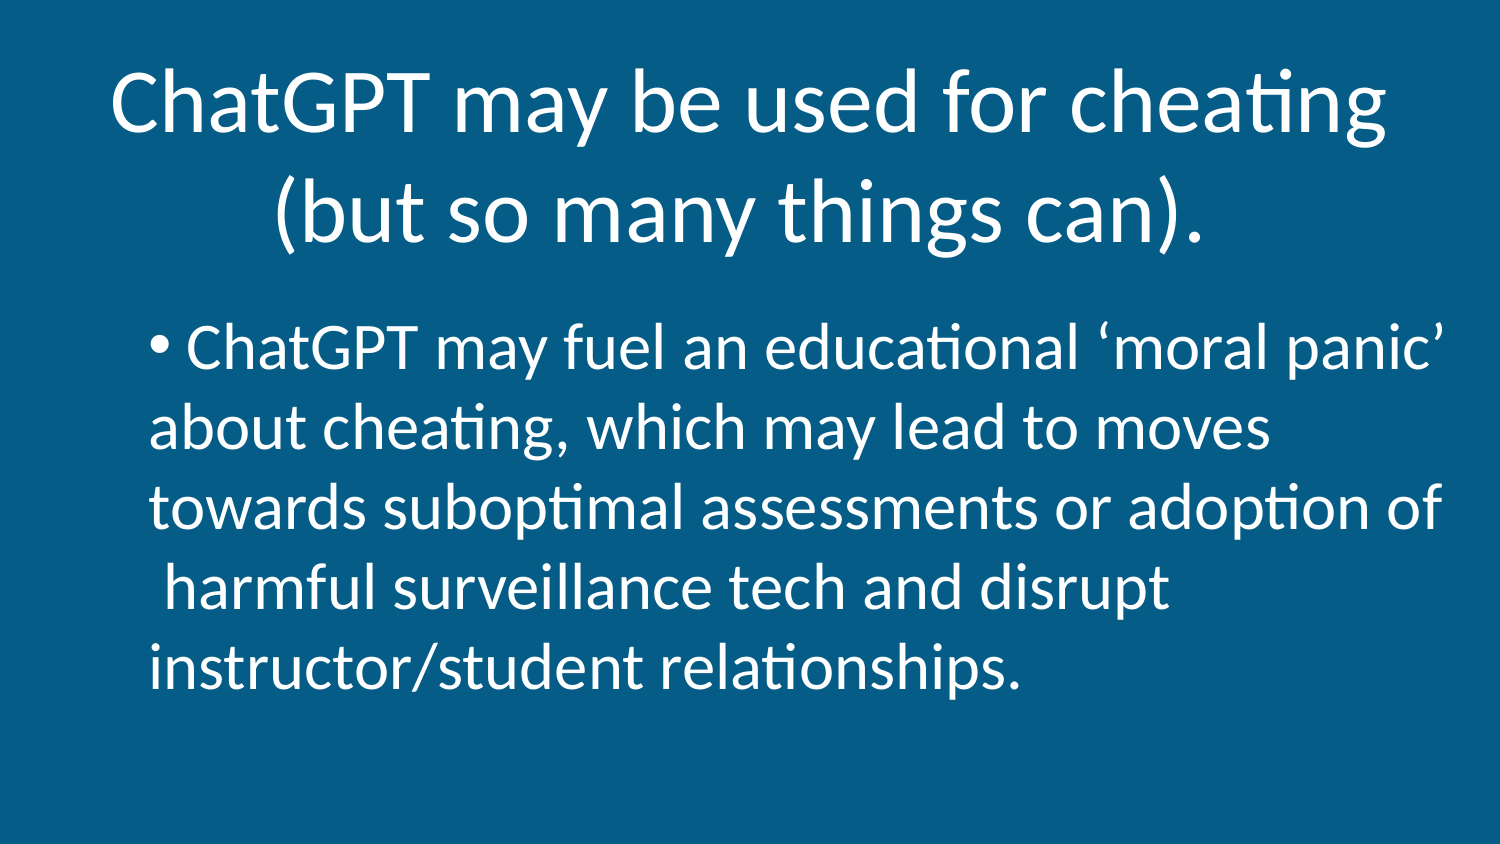

ChatGPT may be used for cheating (but so many things can).
# ChatGPT may fuel an educational ‘moral panic’ about cheating, which may lead to moves towards suboptimal assessments or adoption of harmful surveillance tech and disrupt instructor/student relationships.